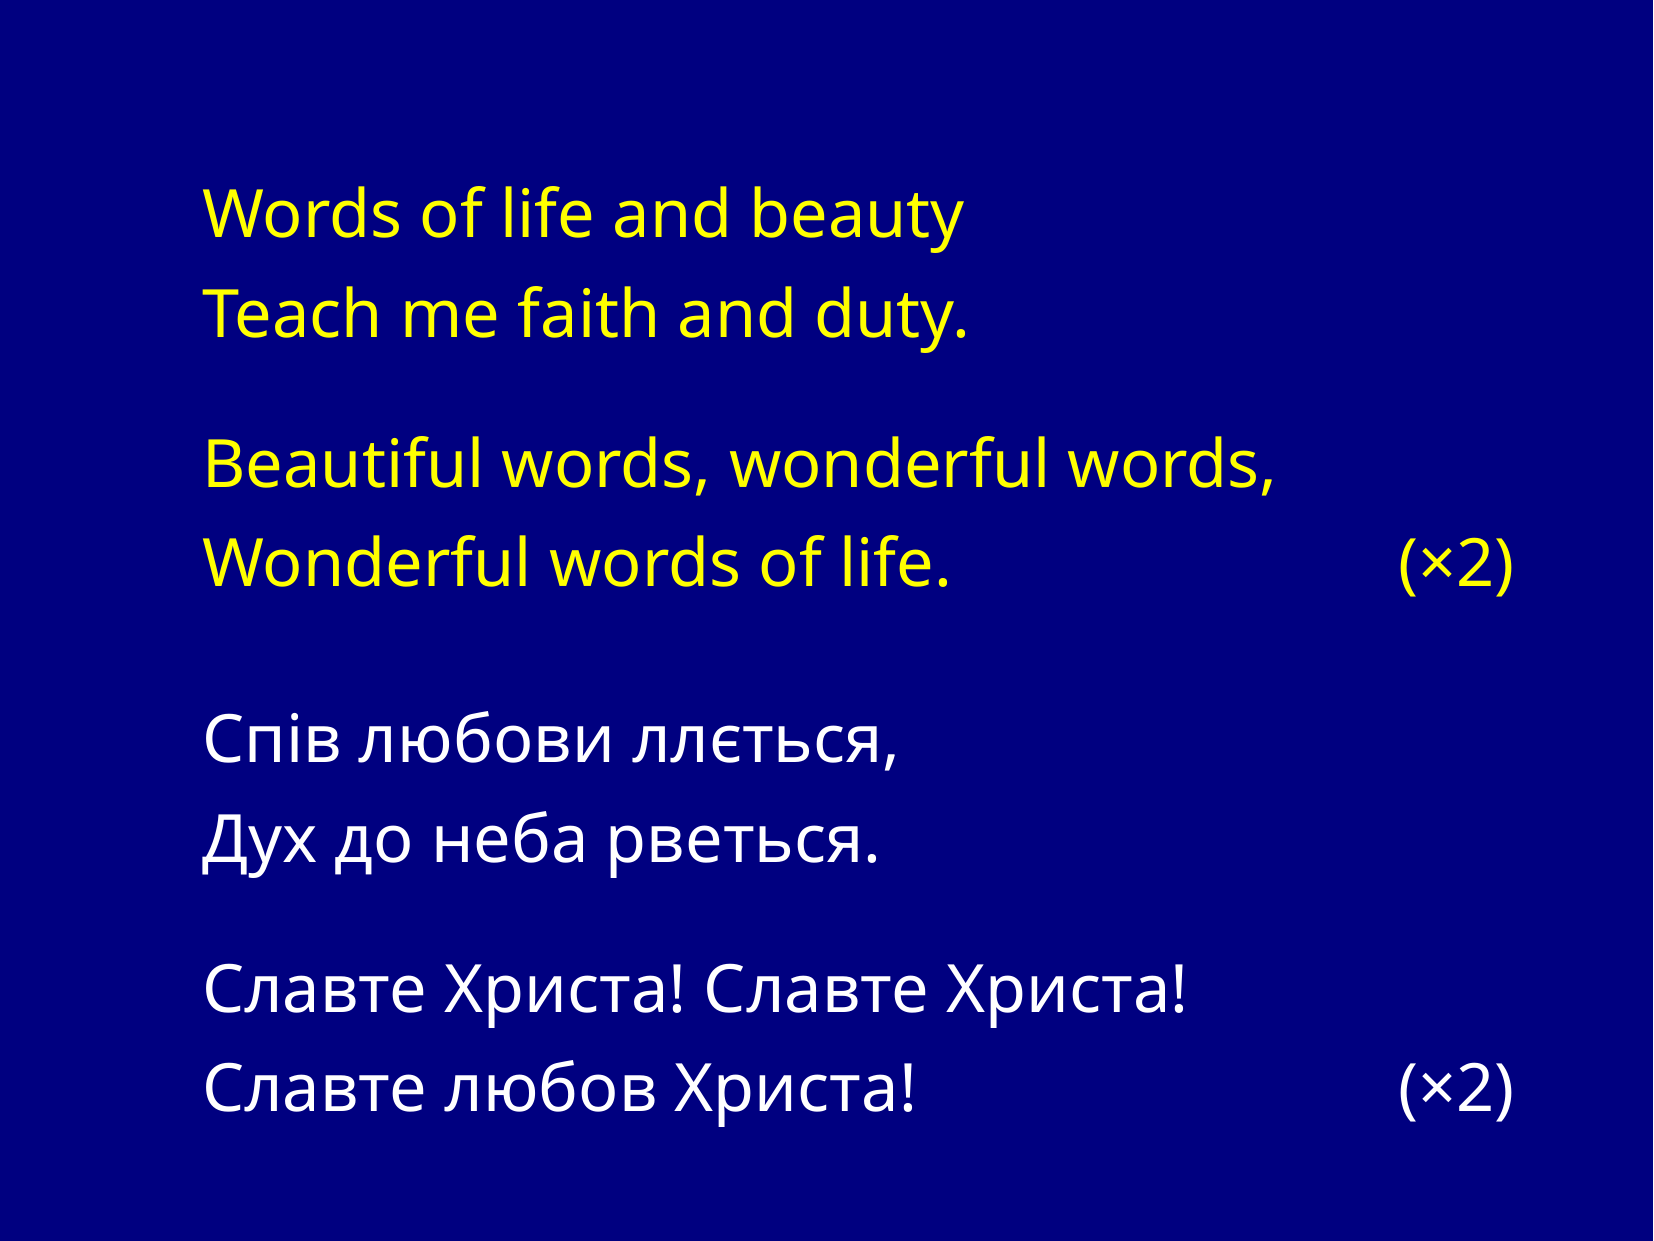

Words of life and beauty
	Teach me faith and duty.
	Beautiful words, wonderful words,
	Wonderful words of life.	(×2)
	Спів любови ллється,
	Дух до неба рветься.
	Славте Христа! Славте Христа!
	Славте любов Христа!	(×2)